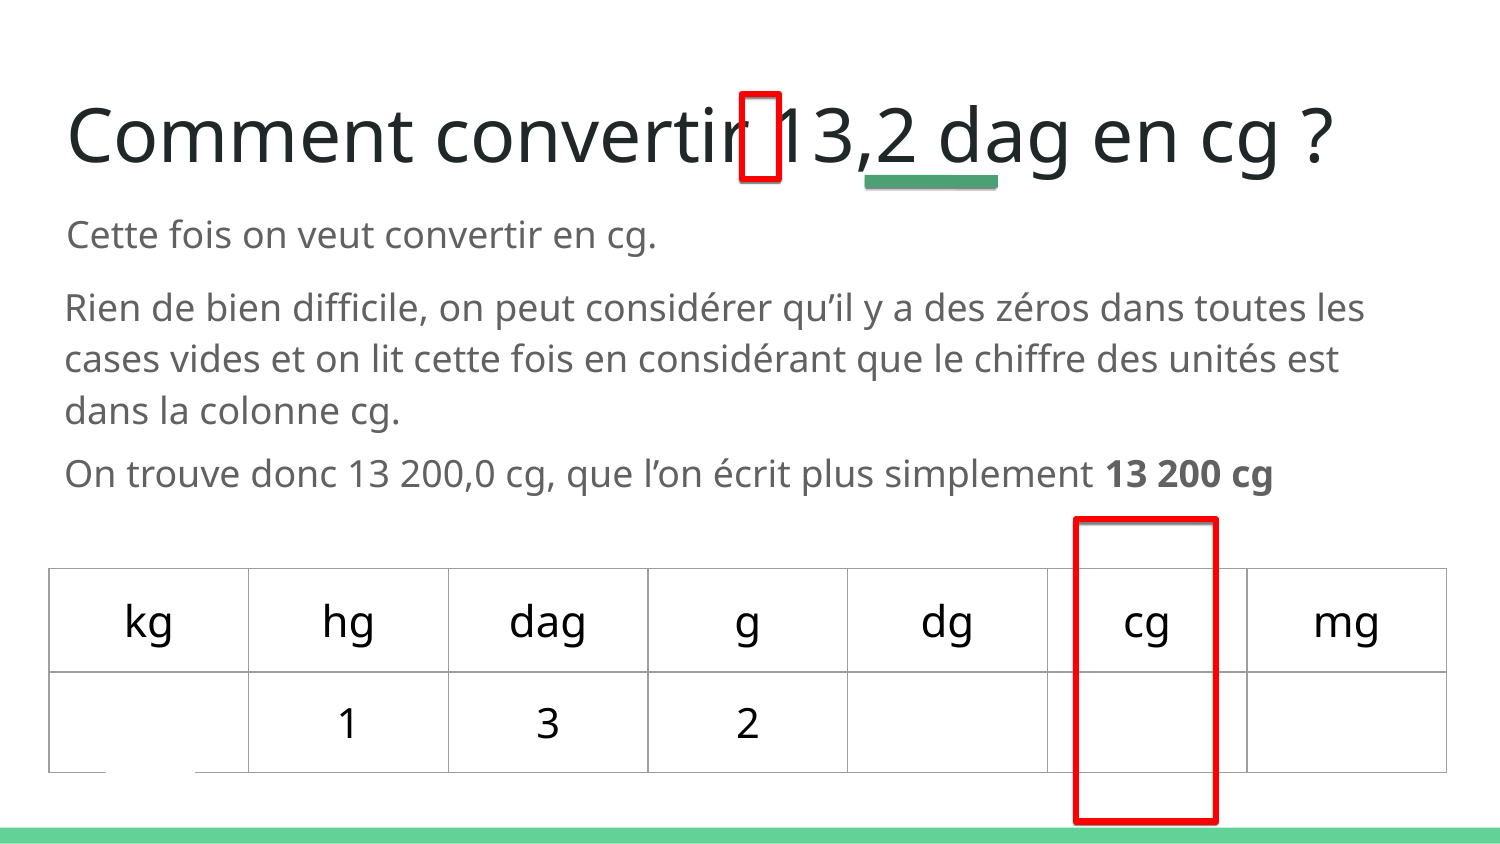

# Comment convertir 13,2 dag en cg ?
Cette fois on veut convertir en cg.
Rien de bien difficile, on peut considérer qu’il y a des zéros dans toutes les cases vides et on lit cette fois en considérant que le chiffre des unités est dans la colonne cg.
On trouve donc 13 200,0 cg, que l’on écrit plus simplement 13 200 cg
| kg | hg | dag | g | dg | cg | mg |
| --- | --- | --- | --- | --- | --- | --- |
| | 1 | 3 | 2 | 0 | 0 | 0 |